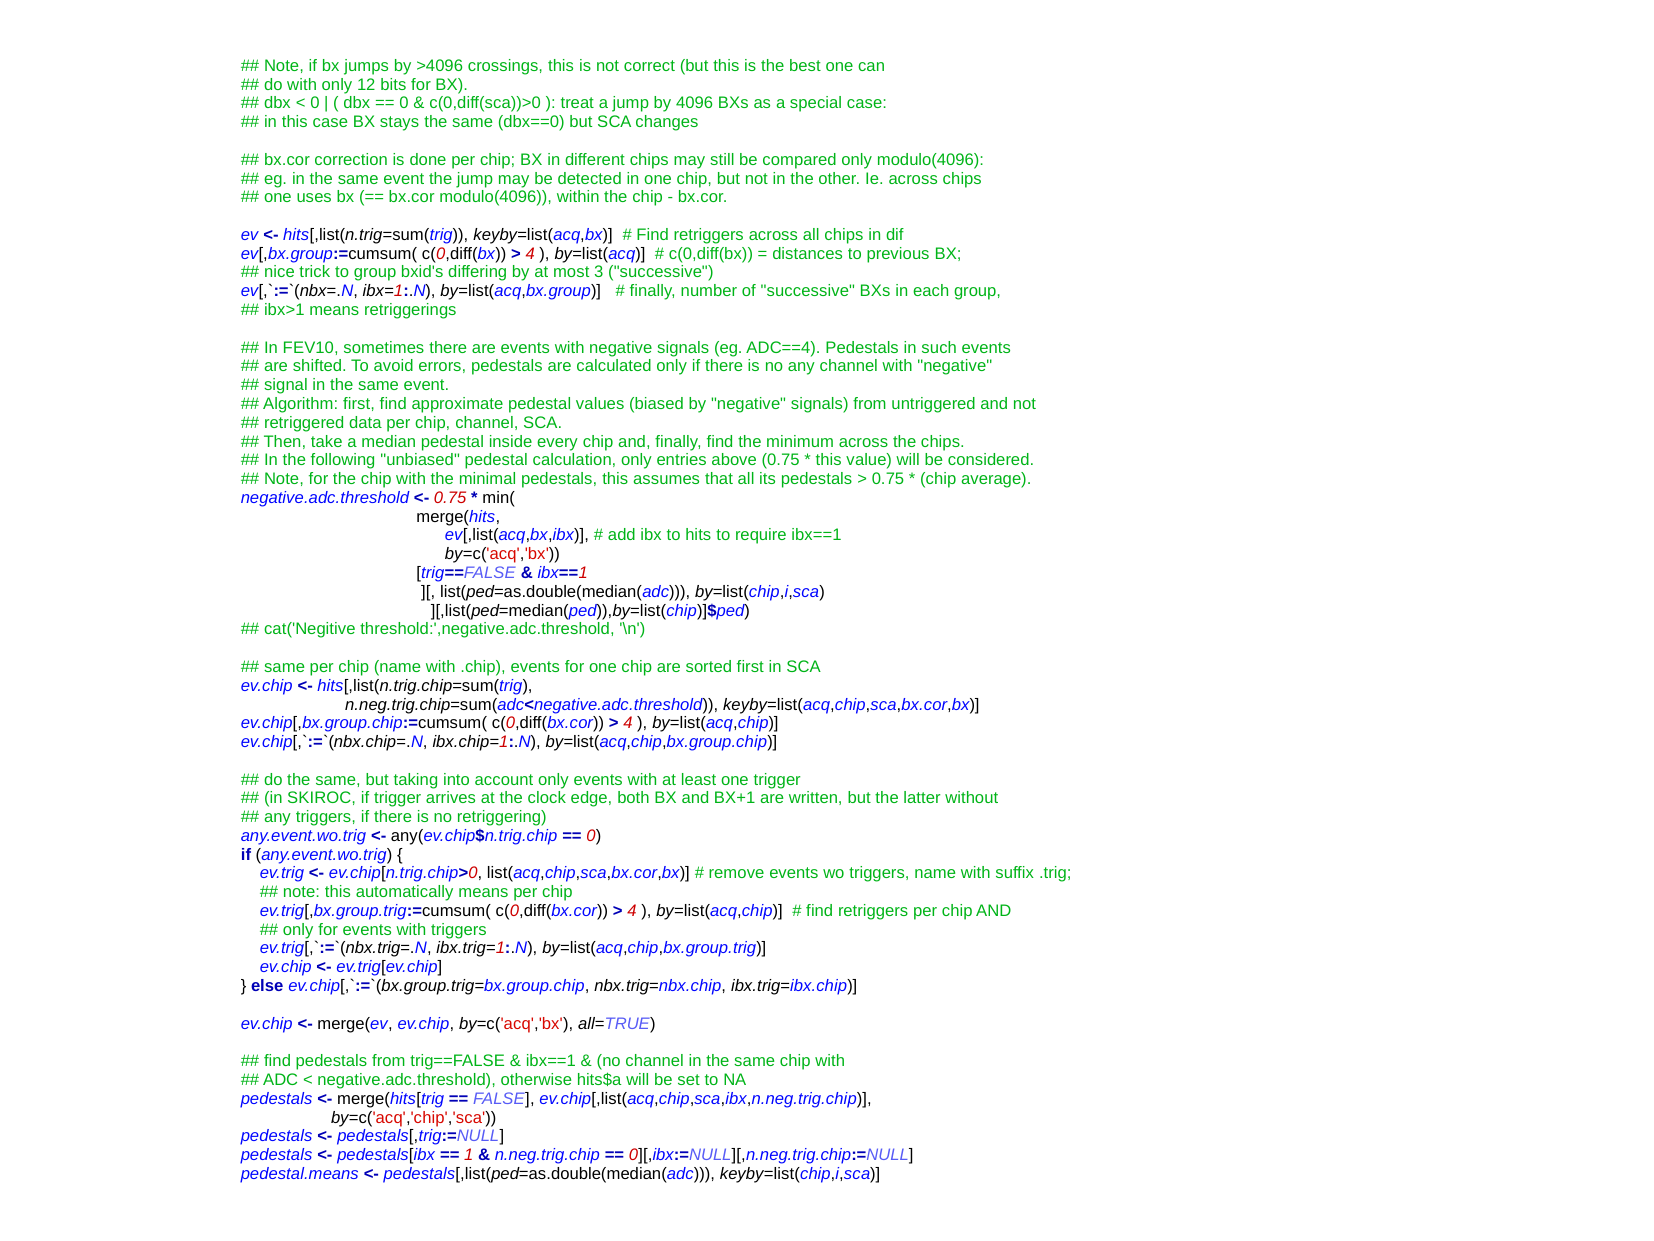

## Note, if bx jumps by >4096 crossings, this is not correct (but this is the best one can
 ## do with only 12 bits for BX).
 ## dbx < 0 | ( dbx == 0 & c(0,diff(sca))>0 ): treat a jump by 4096 BXs as a special case:
 ## in this case BX stays the same (dbx==0) but SCA changes
 ## bx.cor correction is done per chip; BX in different chips may still be compared only modulo(4096):
 ## eg. in the same event the jump may be detected in one chip, but not in the other. Ie. across chips
 ## one uses bx (== bx.cor modulo(4096)), within the chip - bx.cor.
 ev <- hits[,list(n.trig=sum(trig)), keyby=list(acq,bx)] # Find retriggers across all chips in dif
 ev[,bx.group:=cumsum( c(0,diff(bx)) > 4 ), by=list(acq)] # c(0,diff(bx)) = distances to previous BX;
 ## nice trick to group bxid's differing by at most 3 ("successive")
 ev[,`:=`(nbx=.N, ibx=1:.N), by=list(acq,bx.group)] # finally, number of "successive" BXs in each group,
 ## ibx>1 means retriggerings
 ## In FEV10, sometimes there are events with negative signals (eg. ADC==4). Pedestals in such events
 ## are shifted. To avoid errors, pedestals are calculated only if there is no any channel with "negative"
 ## signal in the same event.
 ## Algorithm: first, find approximate pedestal values (biased by "negative" signals) from untriggered and not
 ## retriggered data per chip, channel, SCA.
 ## Then, take a median pedestal inside every chip and, finally, find the minimum across the chips.
 ## In the following "unbiased" pedestal calculation, only entries above (0.75 * this value) will be considered.
 ## Note, for the chip with the minimal pedestals, this assumes that all its pedestals > 0.75 * (chip average).
 negative.adc.threshold <- 0.75 * min(
 merge(hits,
 ev[,list(acq,bx,ibx)], # add ibx to hits to require ibx==1
 by=c('acq','bx'))
 [trig==FALSE & ibx==1
 ][, list(ped=as.double(median(adc))), by=list(chip,i,sca)
 ][,list(ped=median(ped)),by=list(chip)]$ped)
 ## cat('Negitive threshold:',negative.adc.threshold, '\n')
 ## same per chip (name with .chip), events for one chip are sorted first in SCA
 ev.chip <- hits[,list(n.trig.chip=sum(trig),
 n.neg.trig.chip=sum(adc<negative.adc.threshold)), keyby=list(acq,chip,sca,bx.cor,bx)]
 ev.chip[,bx.group.chip:=cumsum( c(0,diff(bx.cor)) > 4 ), by=list(acq,chip)]
 ev.chip[,`:=`(nbx.chip=.N, ibx.chip=1:.N), by=list(acq,chip,bx.group.chip)]
 ## do the same, but taking into account only events with at least one trigger
 ## (in SKIROC, if trigger arrives at the clock edge, both BX and BX+1 are written, but the latter without
 ## any triggers, if there is no retriggering)
 any.event.wo.trig <- any(ev.chip$n.trig.chip == 0)
 if (any.event.wo.trig) {
 ev.trig <- ev.chip[n.trig.chip>0, list(acq,chip,sca,bx.cor,bx)] # remove events wo triggers, name with suffix .trig;
 ## note: this automatically means per chip
 ev.trig[,bx.group.trig:=cumsum( c(0,diff(bx.cor)) > 4 ), by=list(acq,chip)] # find retriggers per chip AND
 ## only for events with triggers
 ev.trig[,`:=`(nbx.trig=.N, ibx.trig=1:.N), by=list(acq,chip,bx.group.trig)]
 ev.chip <- ev.trig[ev.chip]
 } else ev.chip[,`:=`(bx.group.trig=bx.group.chip, nbx.trig=nbx.chip, ibx.trig=ibx.chip)]
 ev.chip <- merge(ev, ev.chip, by=c('acq','bx'), all=TRUE)
 ## find pedestals from trig==FALSE & ibx==1 & (no channel in the same chip with
 ## ADC < negative.adc.threshold), otherwise hits$a will be set to NA
 pedestals <- merge(hits[trig == FALSE], ev.chip[,list(acq,chip,sca,ibx,n.neg.trig.chip)],
 by=c('acq','chip','sca'))
 pedestals <- pedestals[,trig:=NULL]
 pedestals <- pedestals[ibx == 1 & n.neg.trig.chip == 0][,ibx:=NULL][,n.neg.trig.chip:=NULL]
 pedestal.means <- pedestals[,list(ped=as.double(median(adc))), keyby=list(chip,i,sca)]